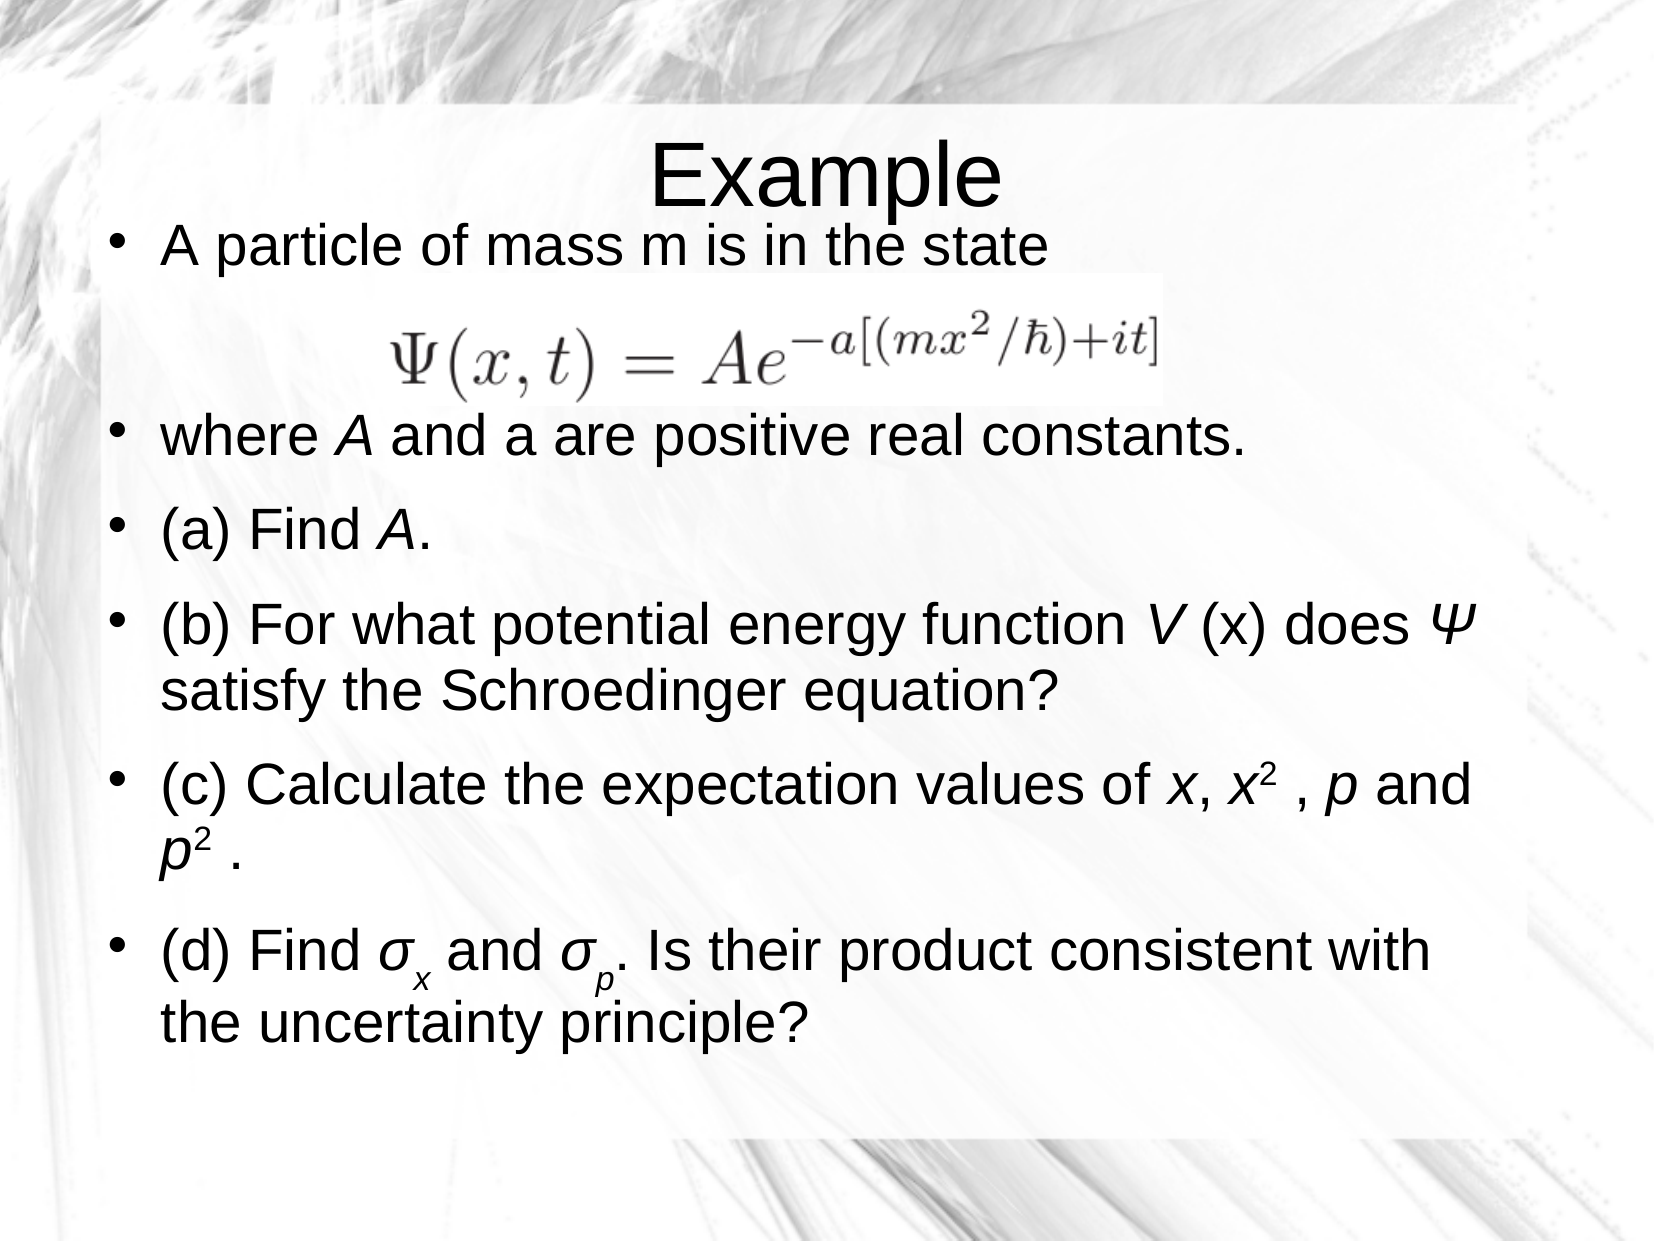

# Example
A particle of mass m is in the state
where A and a are positive real constants.
(a) Find A.
(b) For what potential energy function V (x) does Ψ satisfy the Schroedinger equation?
(c) Calculate the expectation values of x, x2 , p and p2 .
(d) Find σx and σp. Is their product consistent with the uncertainty principle?